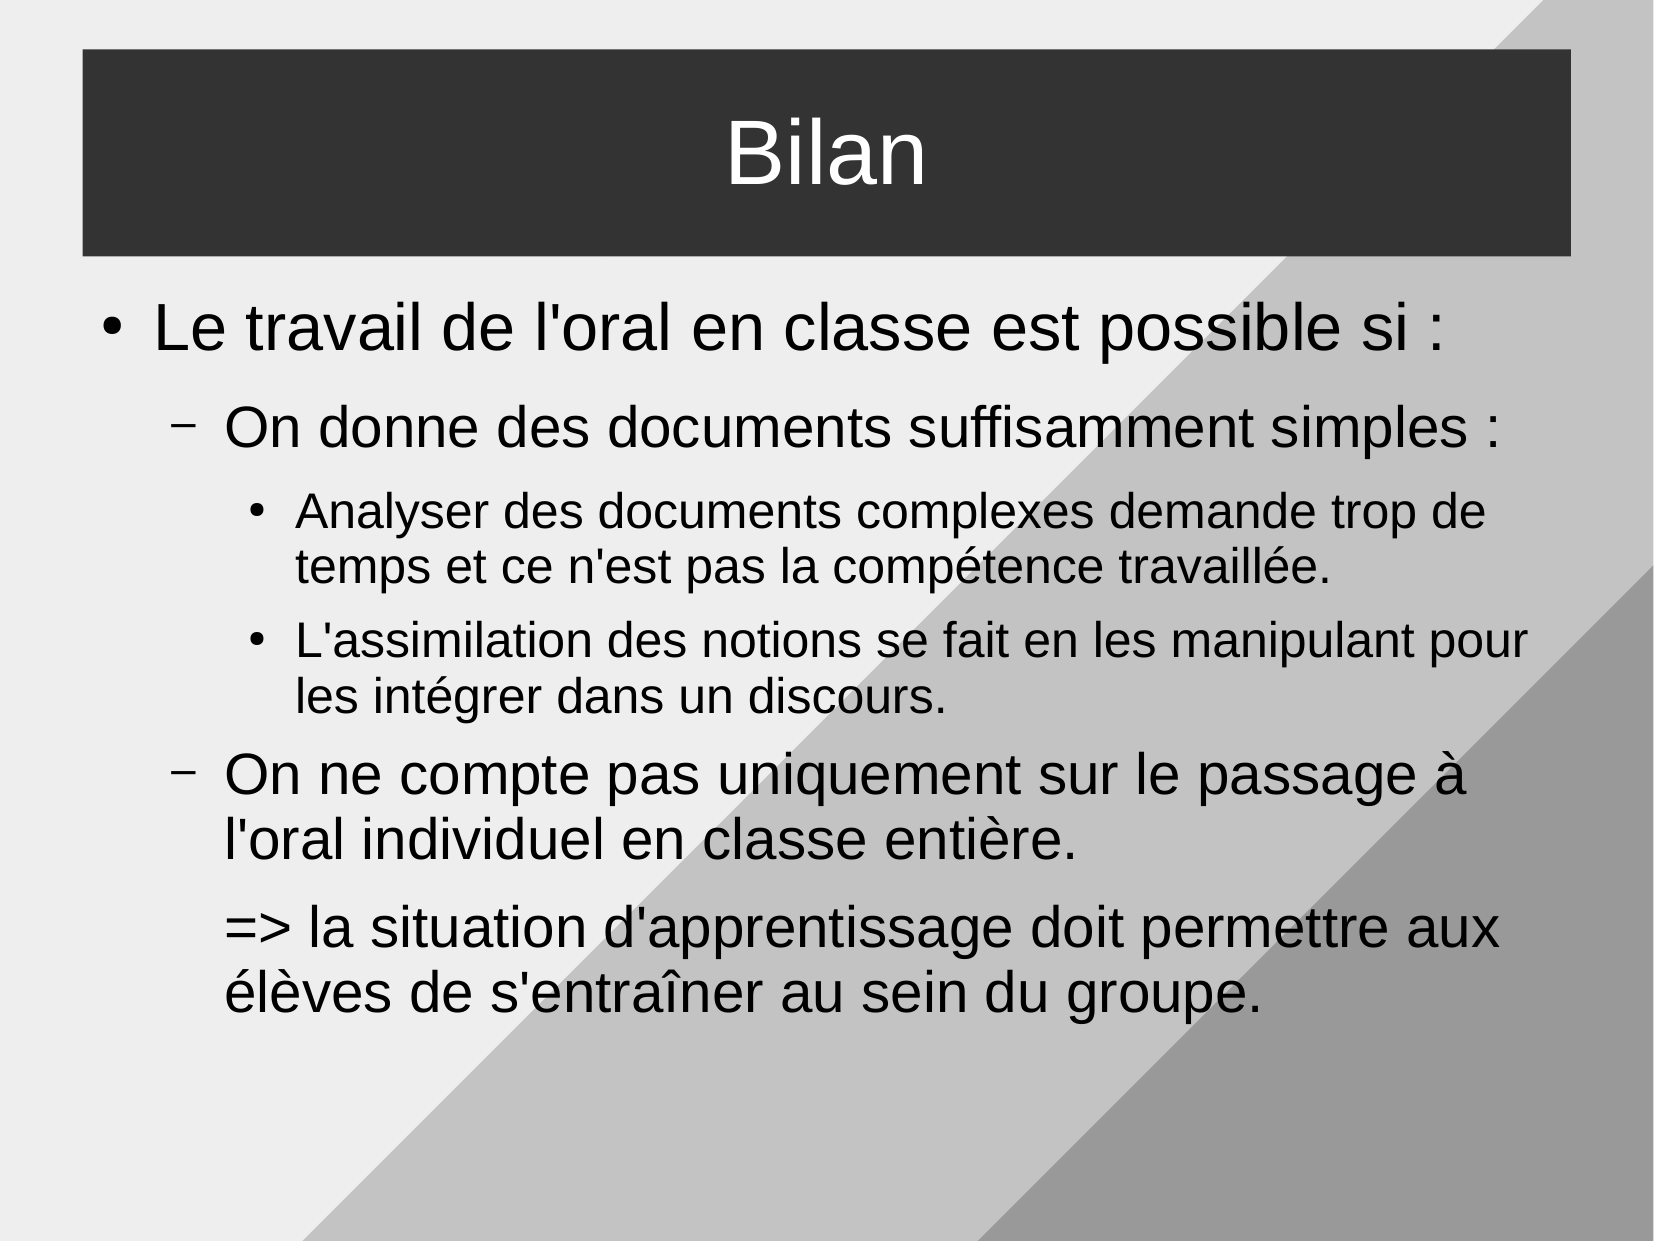

# Bilan
Le travail de l'oral en classe est possible si :
On donne des documents suffisamment simples :
Analyser des documents complexes demande trop de temps et ce n'est pas la compétence travaillée.
L'assimilation des notions se fait en les manipulant pour les intégrer dans un discours.
On ne compte pas uniquement sur le passage à l'oral individuel en classe entière.
=> la situation d'apprentissage doit permettre aux élèves de s'entraîner au sein du groupe.